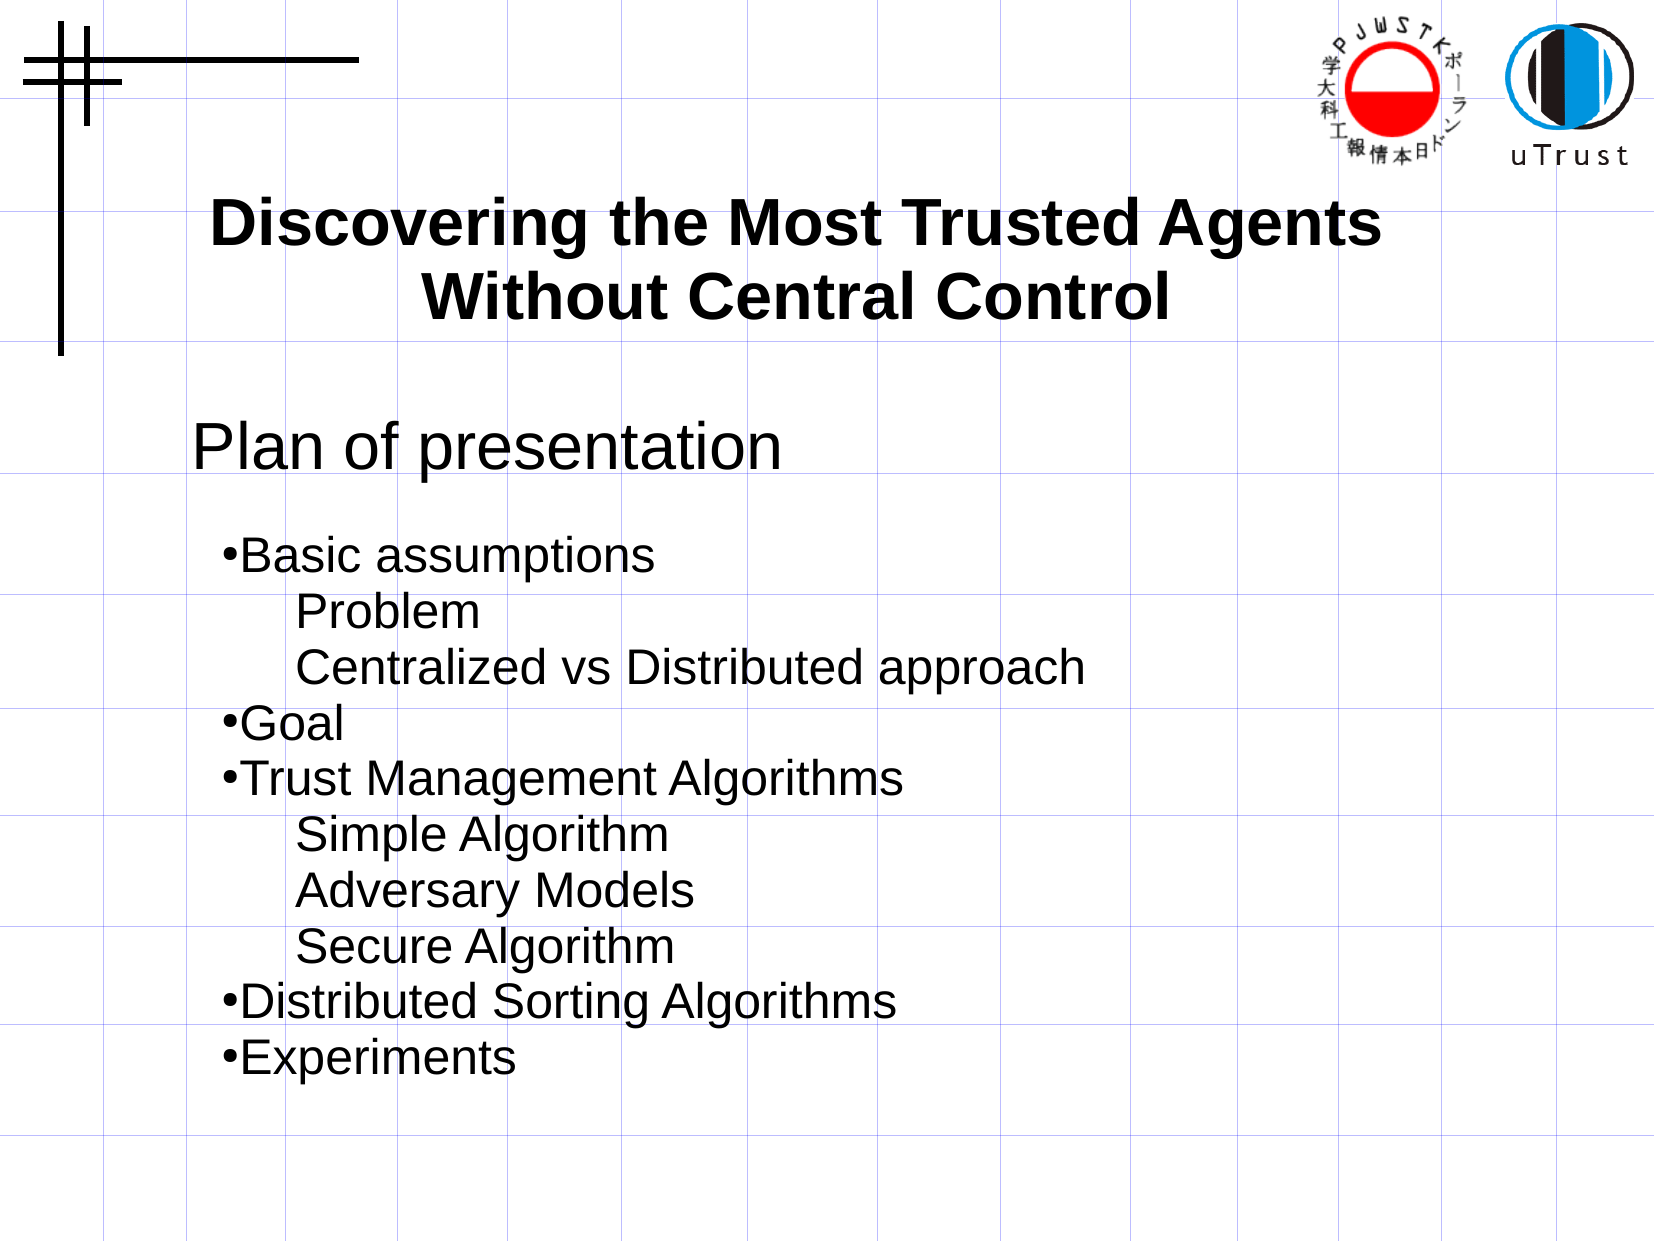

Discovering the Most Trusted Agents Without Central Control
Plan of presentation
Basic assumptions
	Problem
	Centralized vs Distributed approach
Goal
Trust Management Algorithms
	Simple Algorithm
	Adversary Models
	Secure Algorithm
Distributed Sorting Algorithms
Experiments